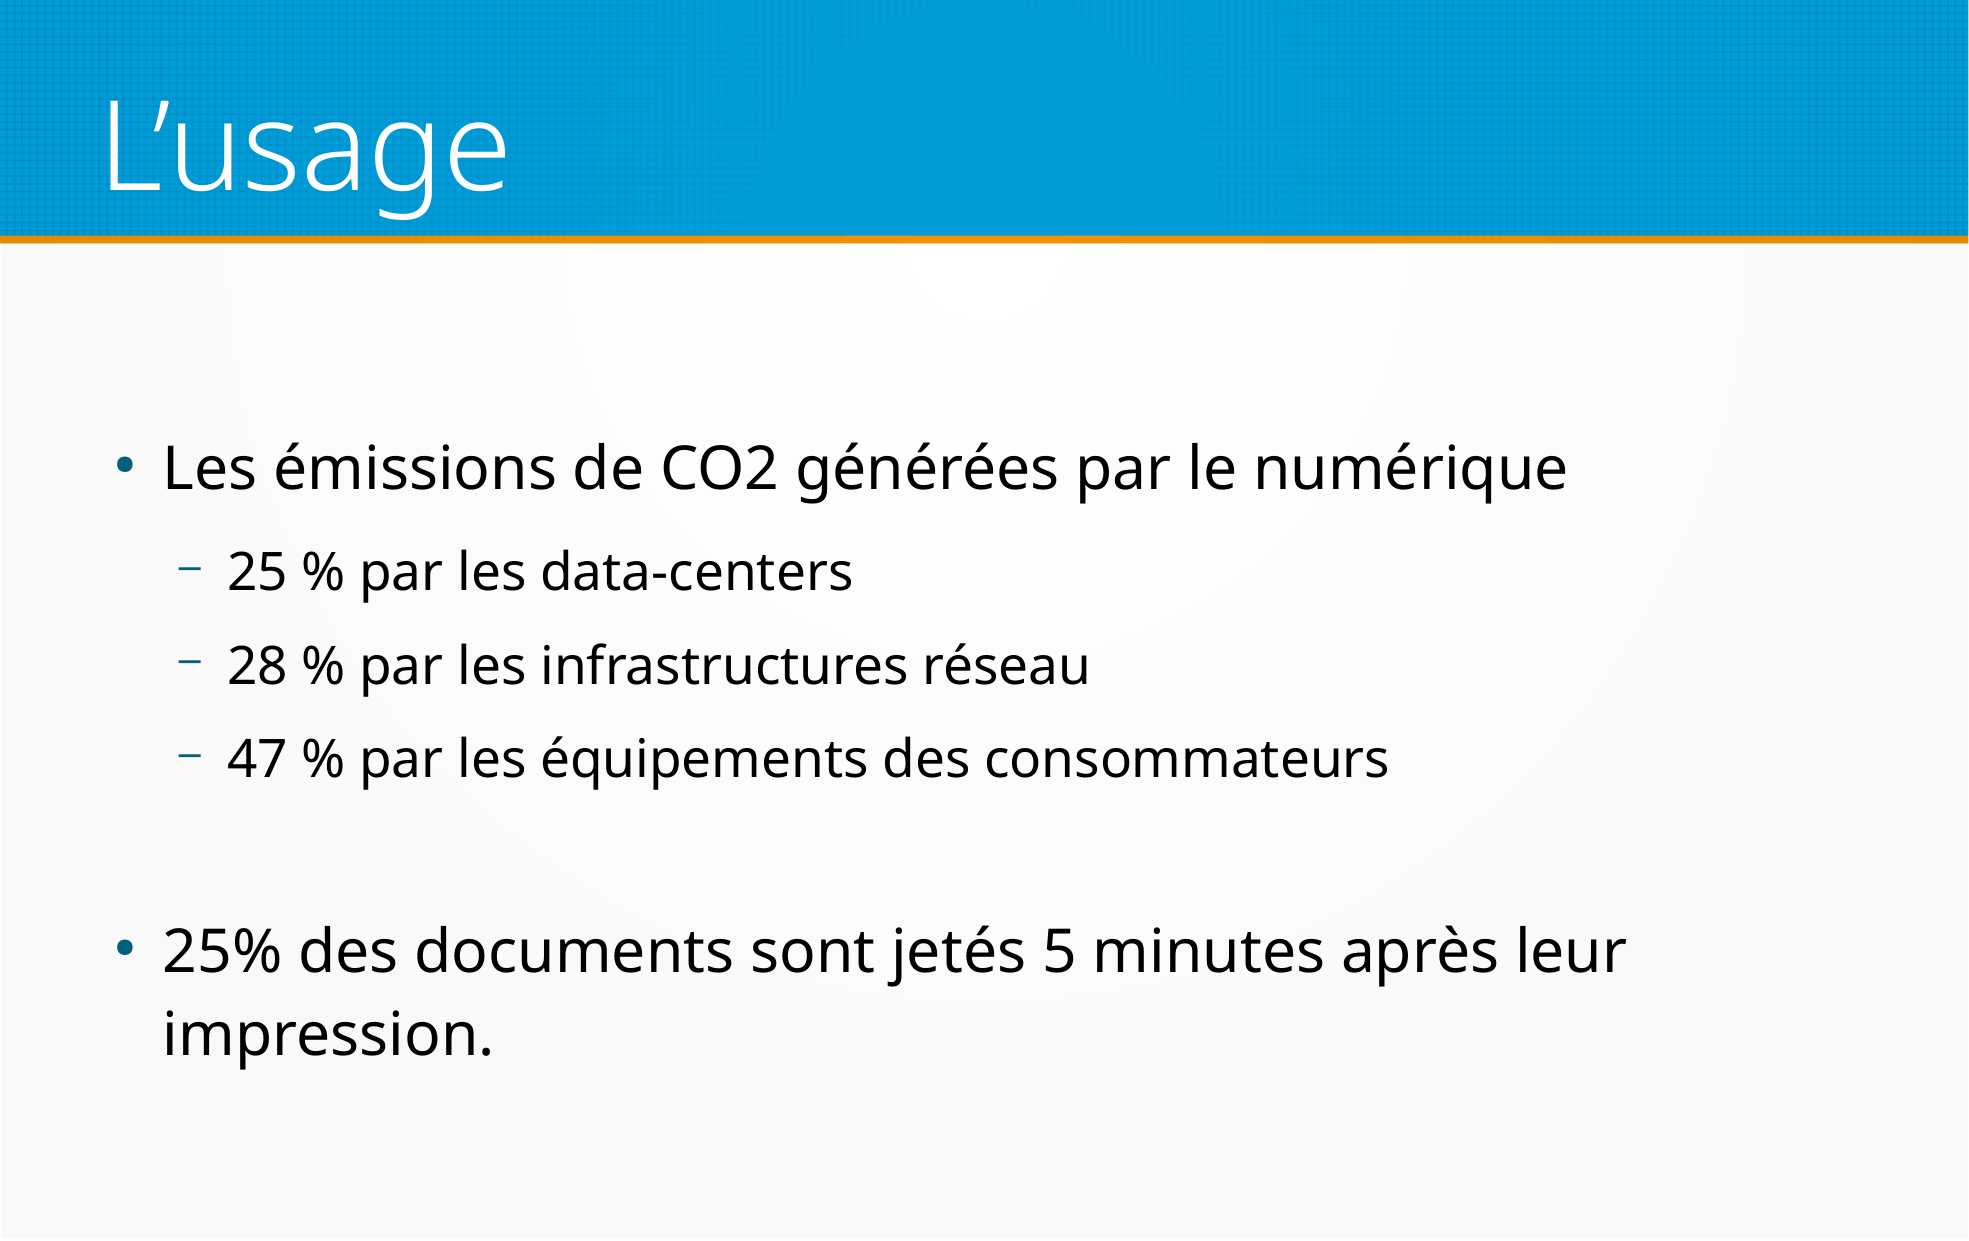

# L’usage
Les émissions de CO2 générées par le numérique
25 % par les data-centers
28 % par les infrastructures réseau
47 % par les équipements des consommateurs
25% des documents sont jetés 5 minutes après leur impression.